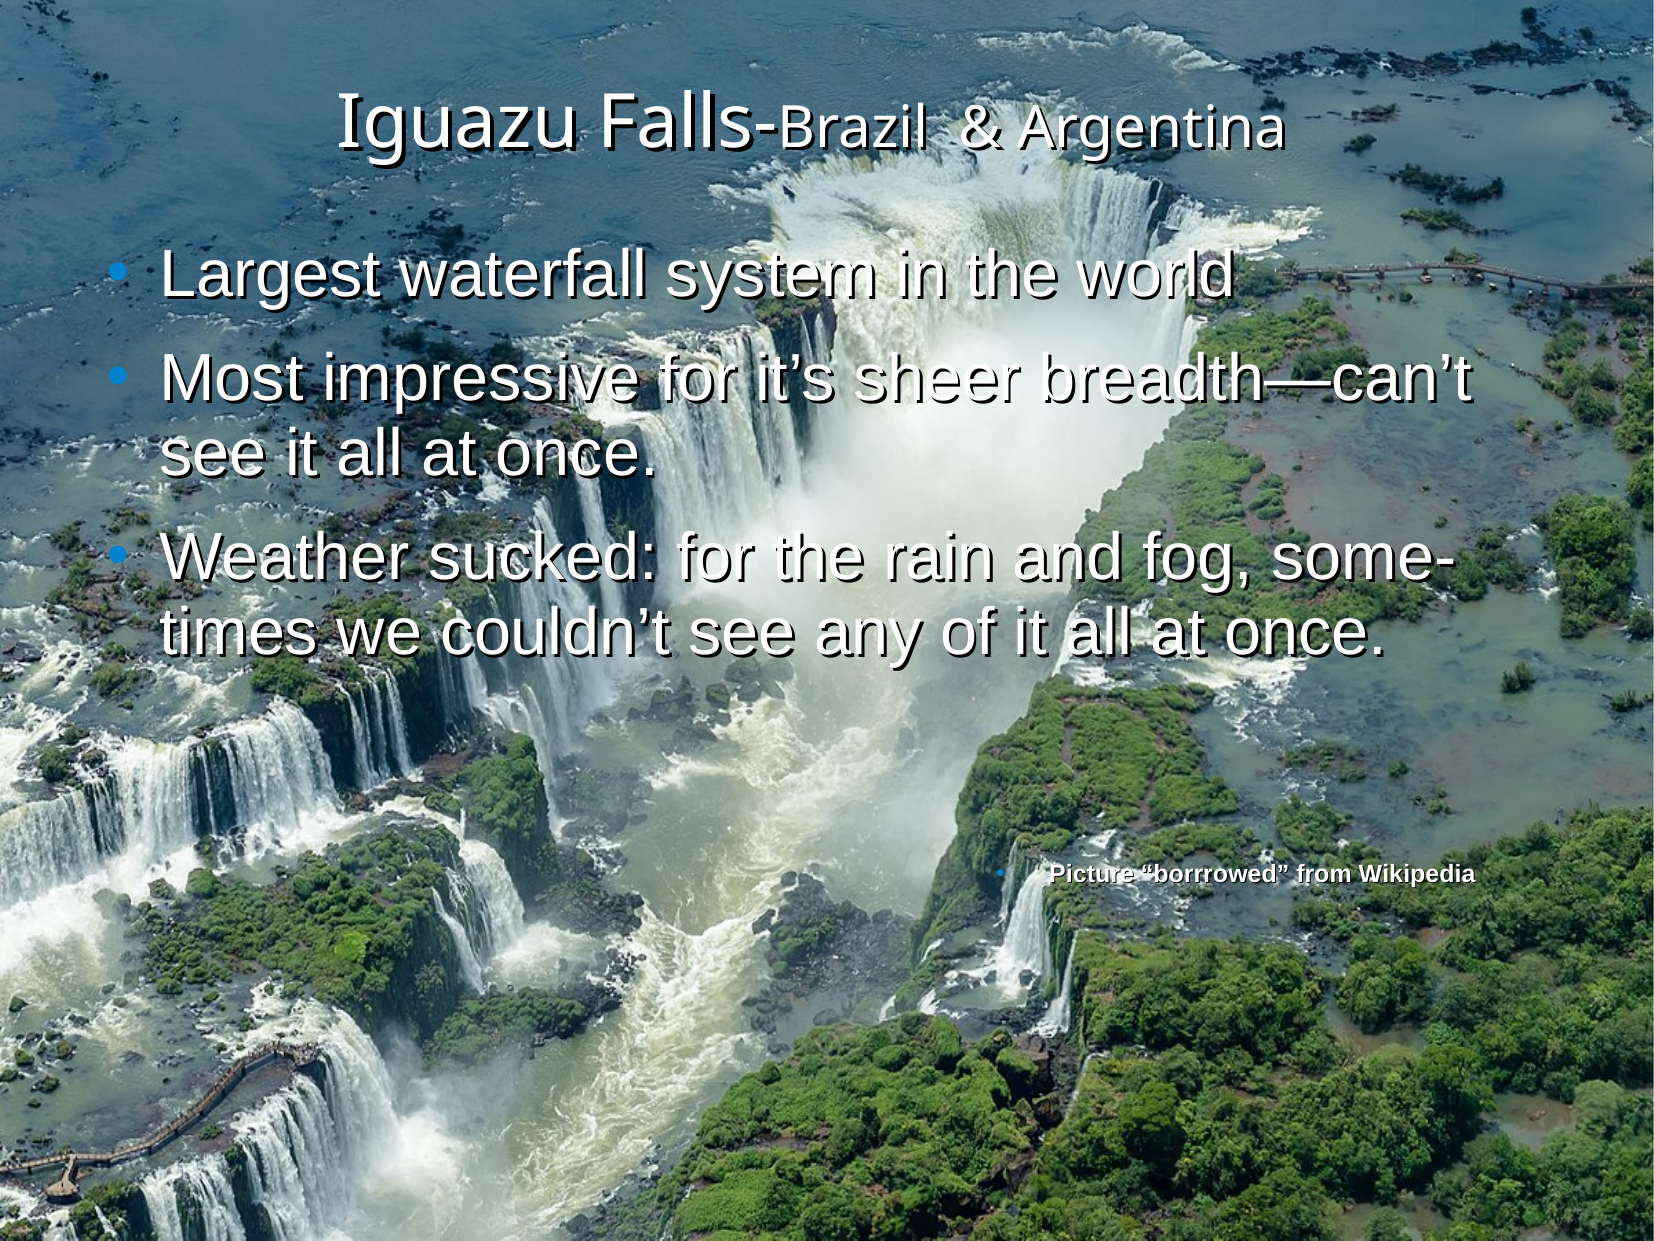

# Iguazu Falls-Brazil & Argentina
Largest waterfall system in the world
Most impressive for it’s sheer breadth—can’t see it all at once.
Weather sucked: for the rain and fog, some-times we couldn’t see any of it all at once.
Picture “borrrowed” from Wikipedia